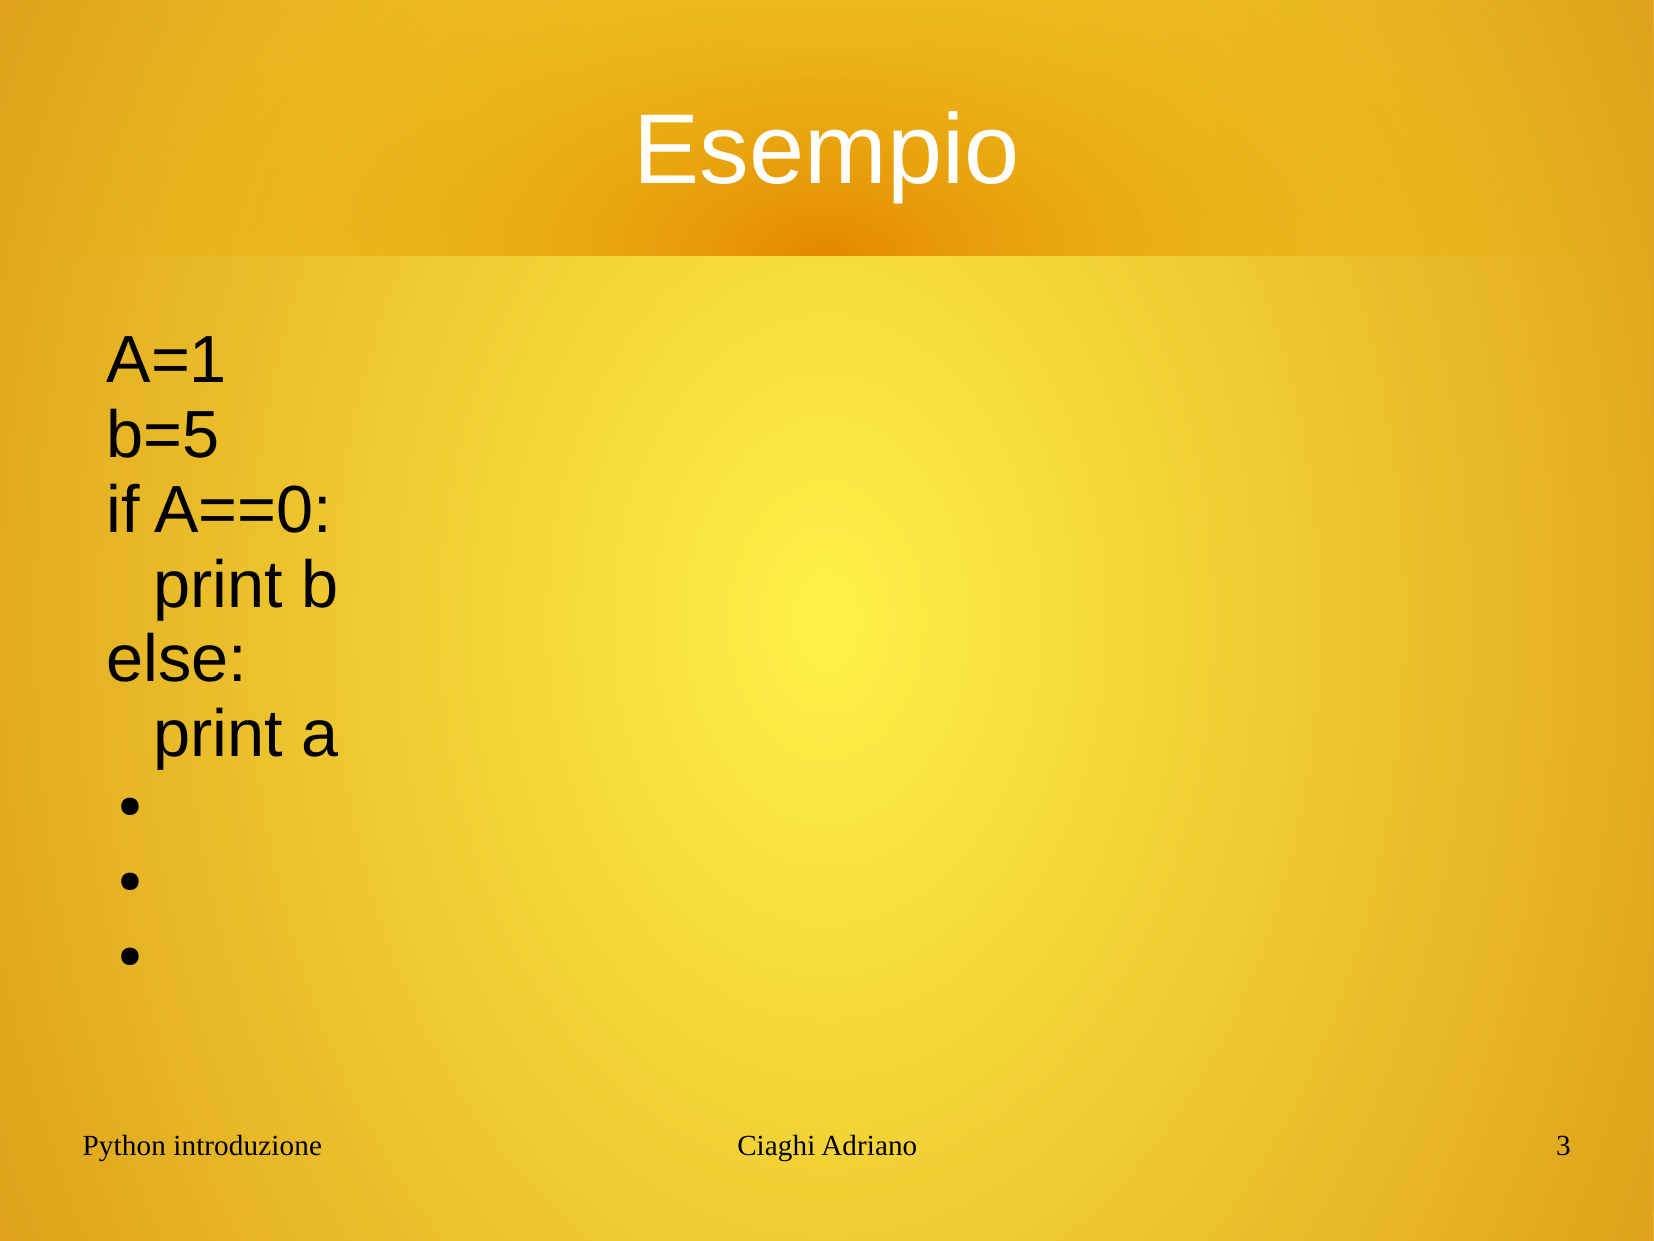

# Esempio
A=1
b=5
if A==0:
print b
else:
print a
Python introduzione
Ciaghi Adriano
3